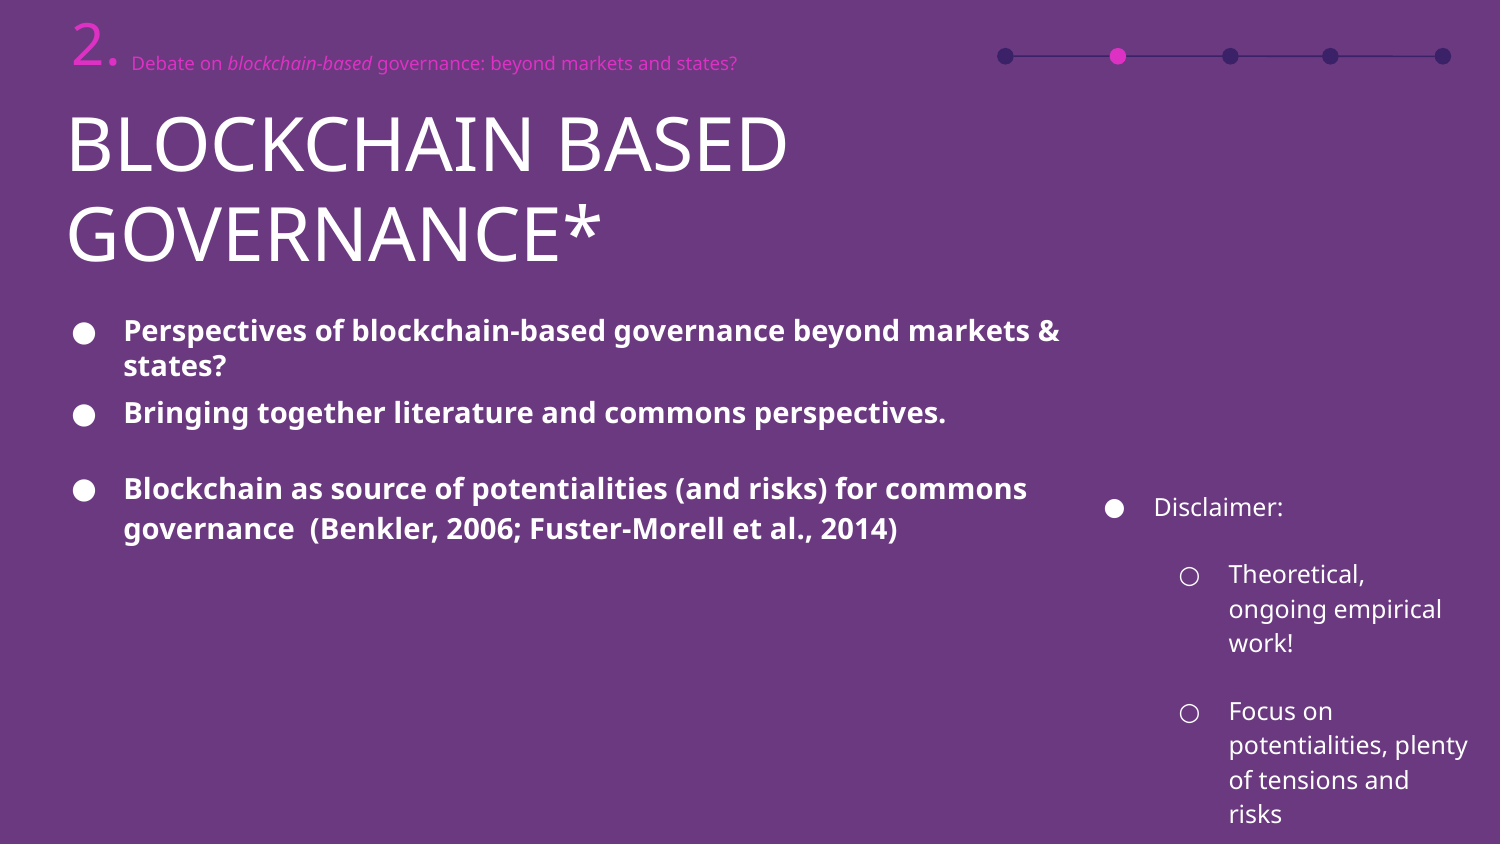

2.
Debate on blockchain-based governance: beyond markets and states?
BLOCKCHAIN BASED GOVERNANCE*
# Perspectives of blockchain-based governance beyond markets & states?
Bringing together literature and commons perspectives.
Blockchain as source of potentialities (and risks) for commons governance (Benkler, 2006; Fuster-Morell et al., 2014)
Disclaimer:
Theoretical, ongoing empirical work!
Focus on potentialities, plenty of tensions and risks